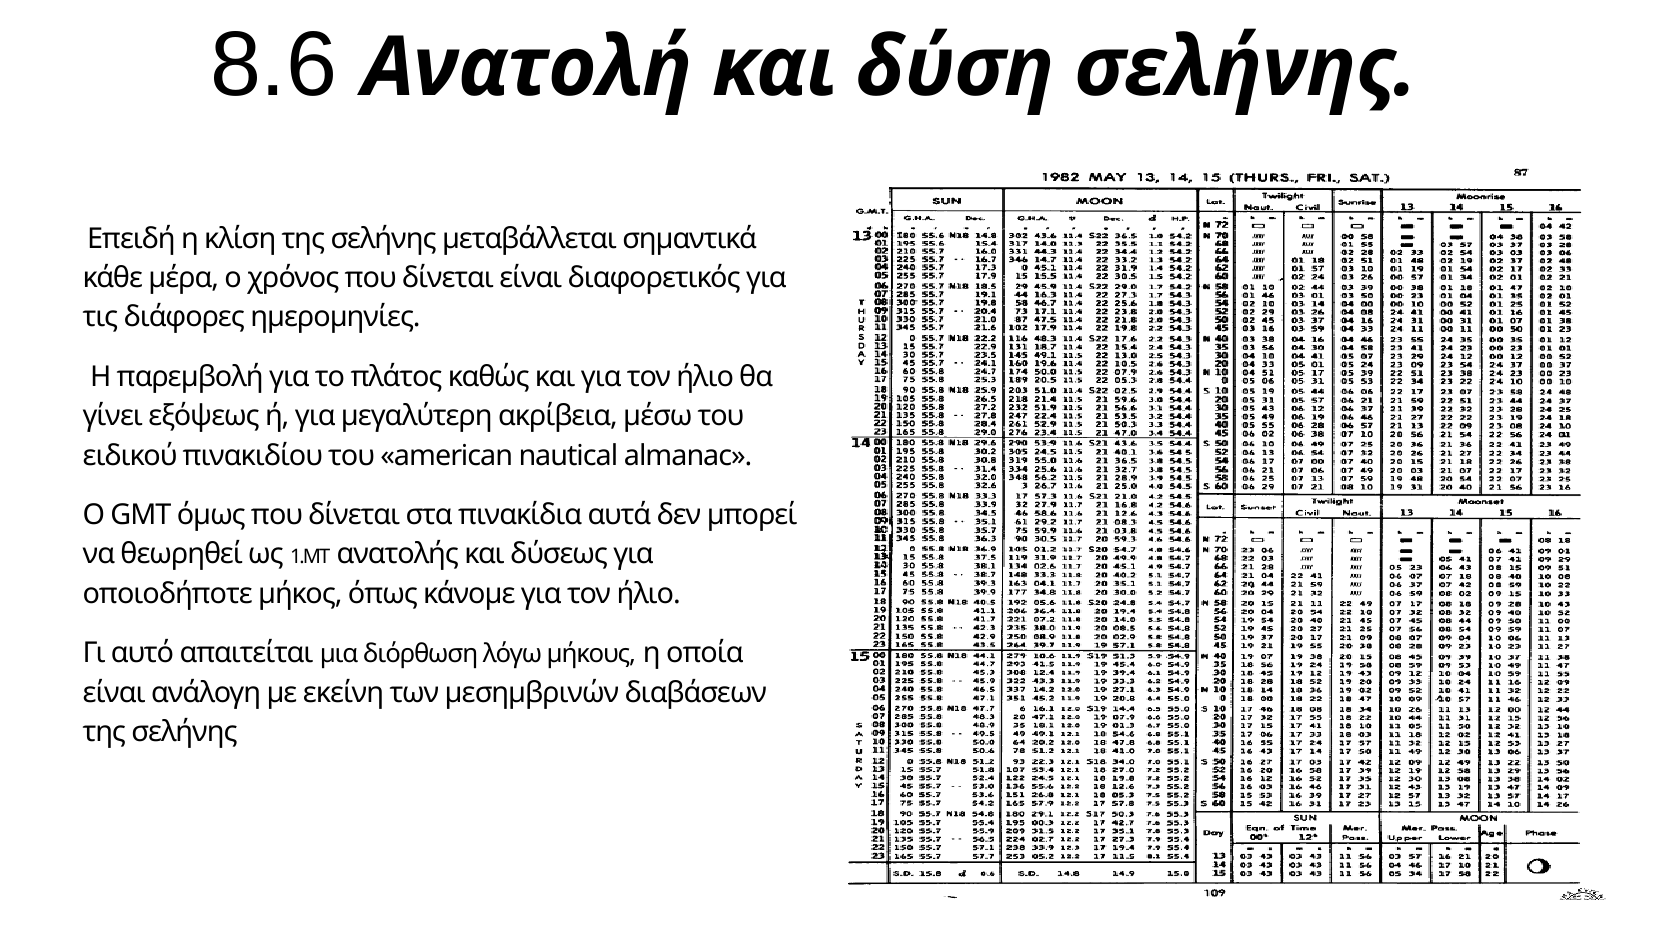

# 8.6 Ανατολή και δύση σελήνης.
 Επειδή η κλίση της σελήνης μεταβάλλεται σημαντικά κάθε μέρα, ο χρόνος που δίνεται είναι διαφορετικός για τις διάφορες ημερομηνίες.
 Η παρεμβολή για το πλάτος καθώς και για τον ήλιο θα γίνει εξόψεως ή, για μεγαλύτερη ακρίβεια, μέσω του ειδικού πινακιδίου του «american nautical almanac».
Ο GΜΤ όμως που δίνεται στα πινακίδια αυτά δεν μπορεί να θεωρηθεί ως 1.ΜΤ ανατολής και δύσεως για οποιοδήποτε μήκος, όπως κάνομε για τον ήλιο.
Γι αυτό απαιτείται μια διόρθωση λόγω μήκους, η οποία είναι ανάλογη με εκείνη των μεσημβρινών διαβάσεων της σελήνης